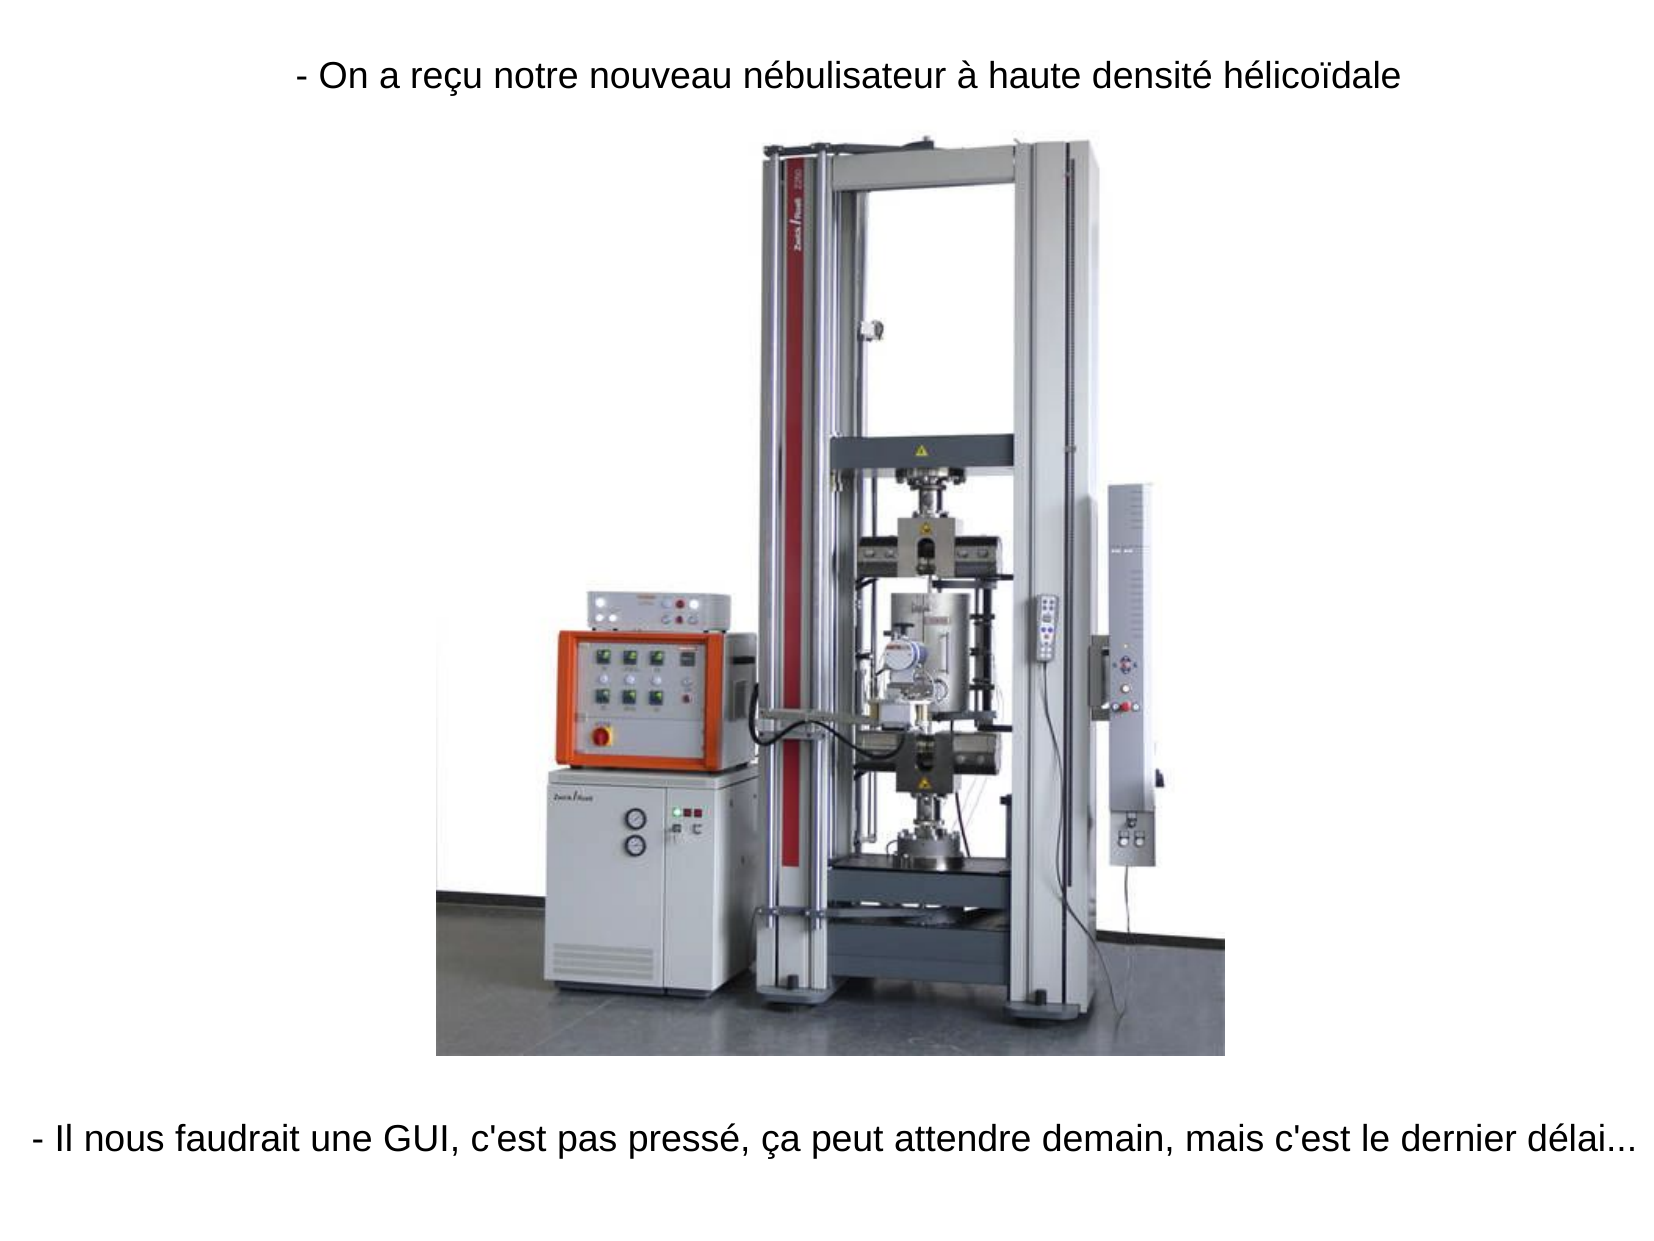

- On a reçu notre nouveau nébulisateur à haute densité hélicoïdale
- Il nous faudrait une GUI, c'est pas pressé, ça peut attendre demain, mais c'est le dernier délai...